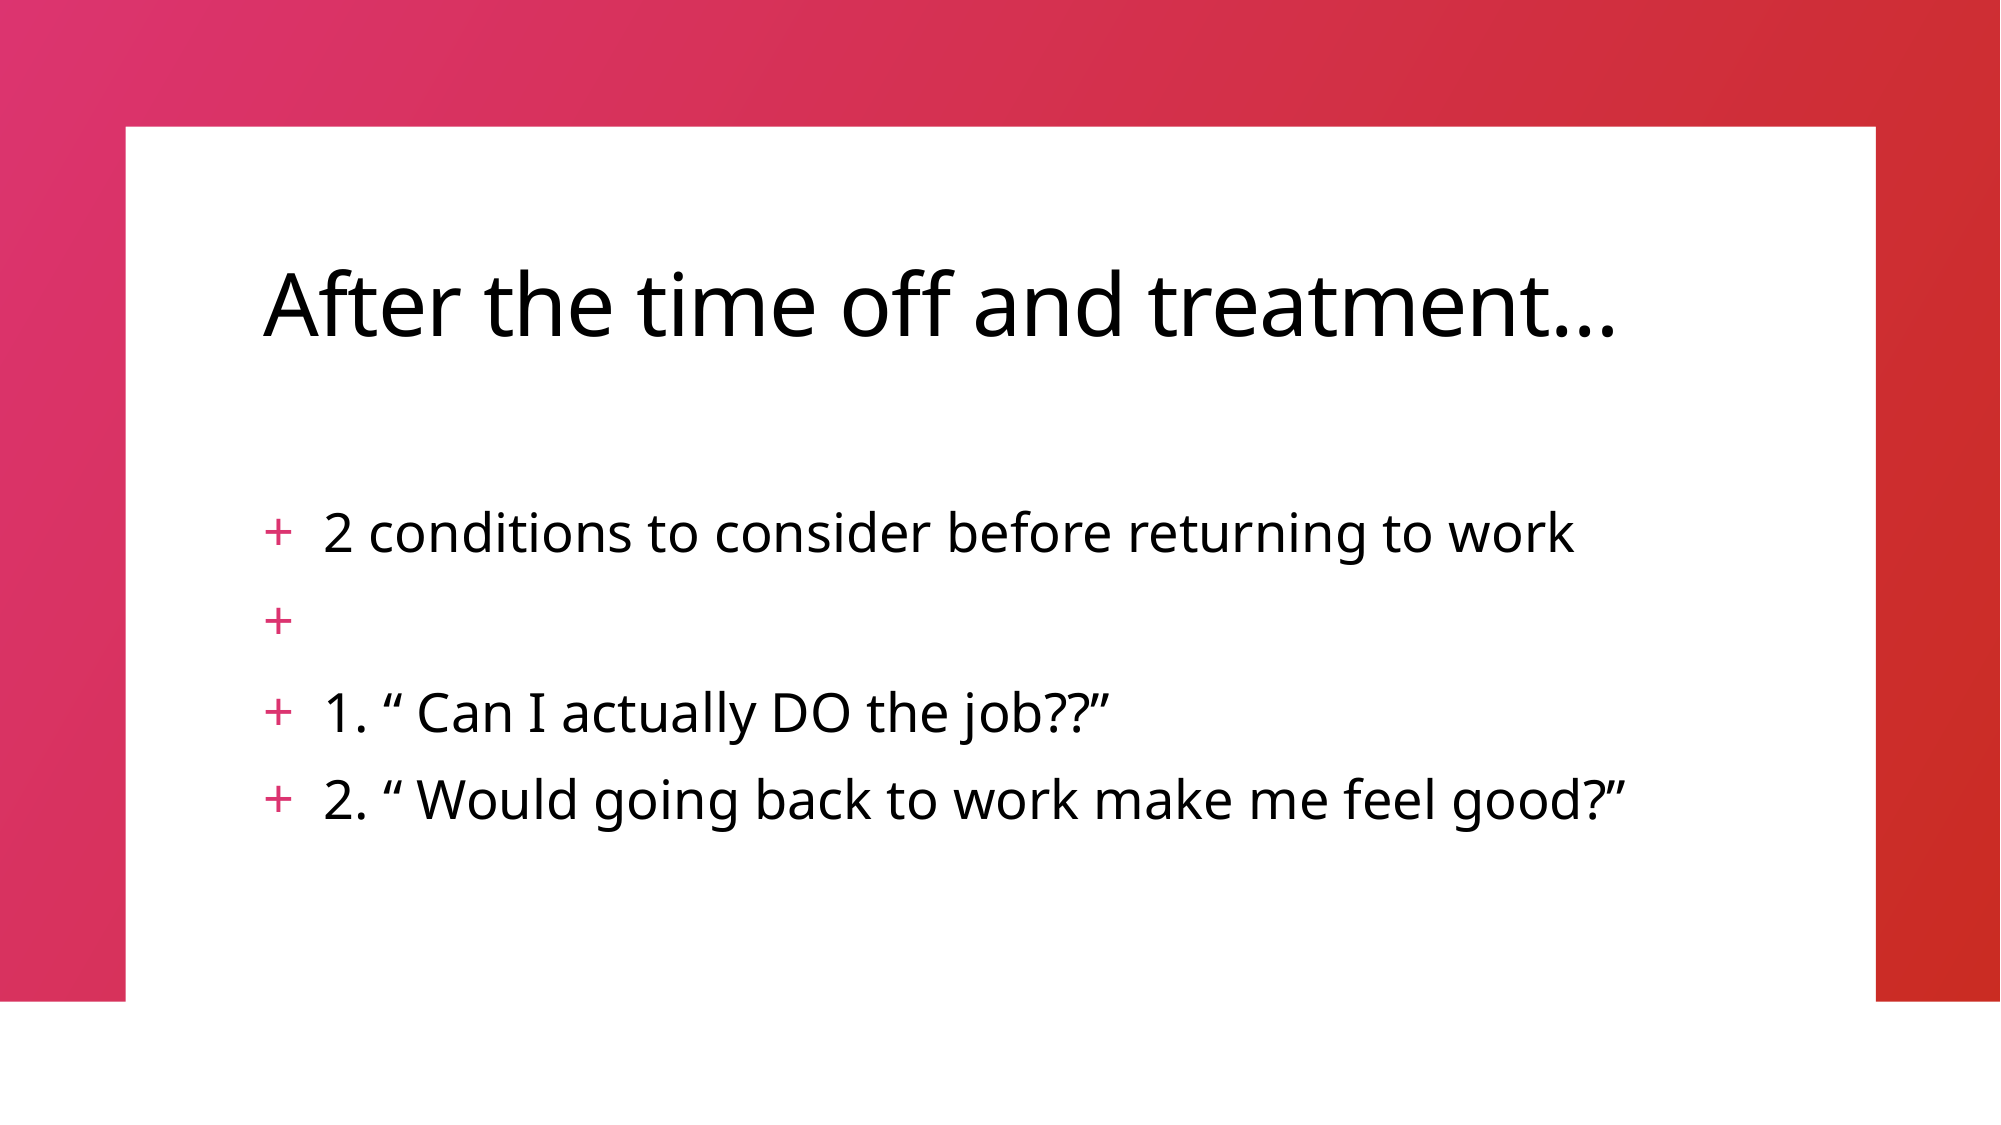

# After the time off and treatment…
2 conditions to consider before returning to work
1. “ Can I actually DO the job??”
2. “ Would going back to work make me feel good?”